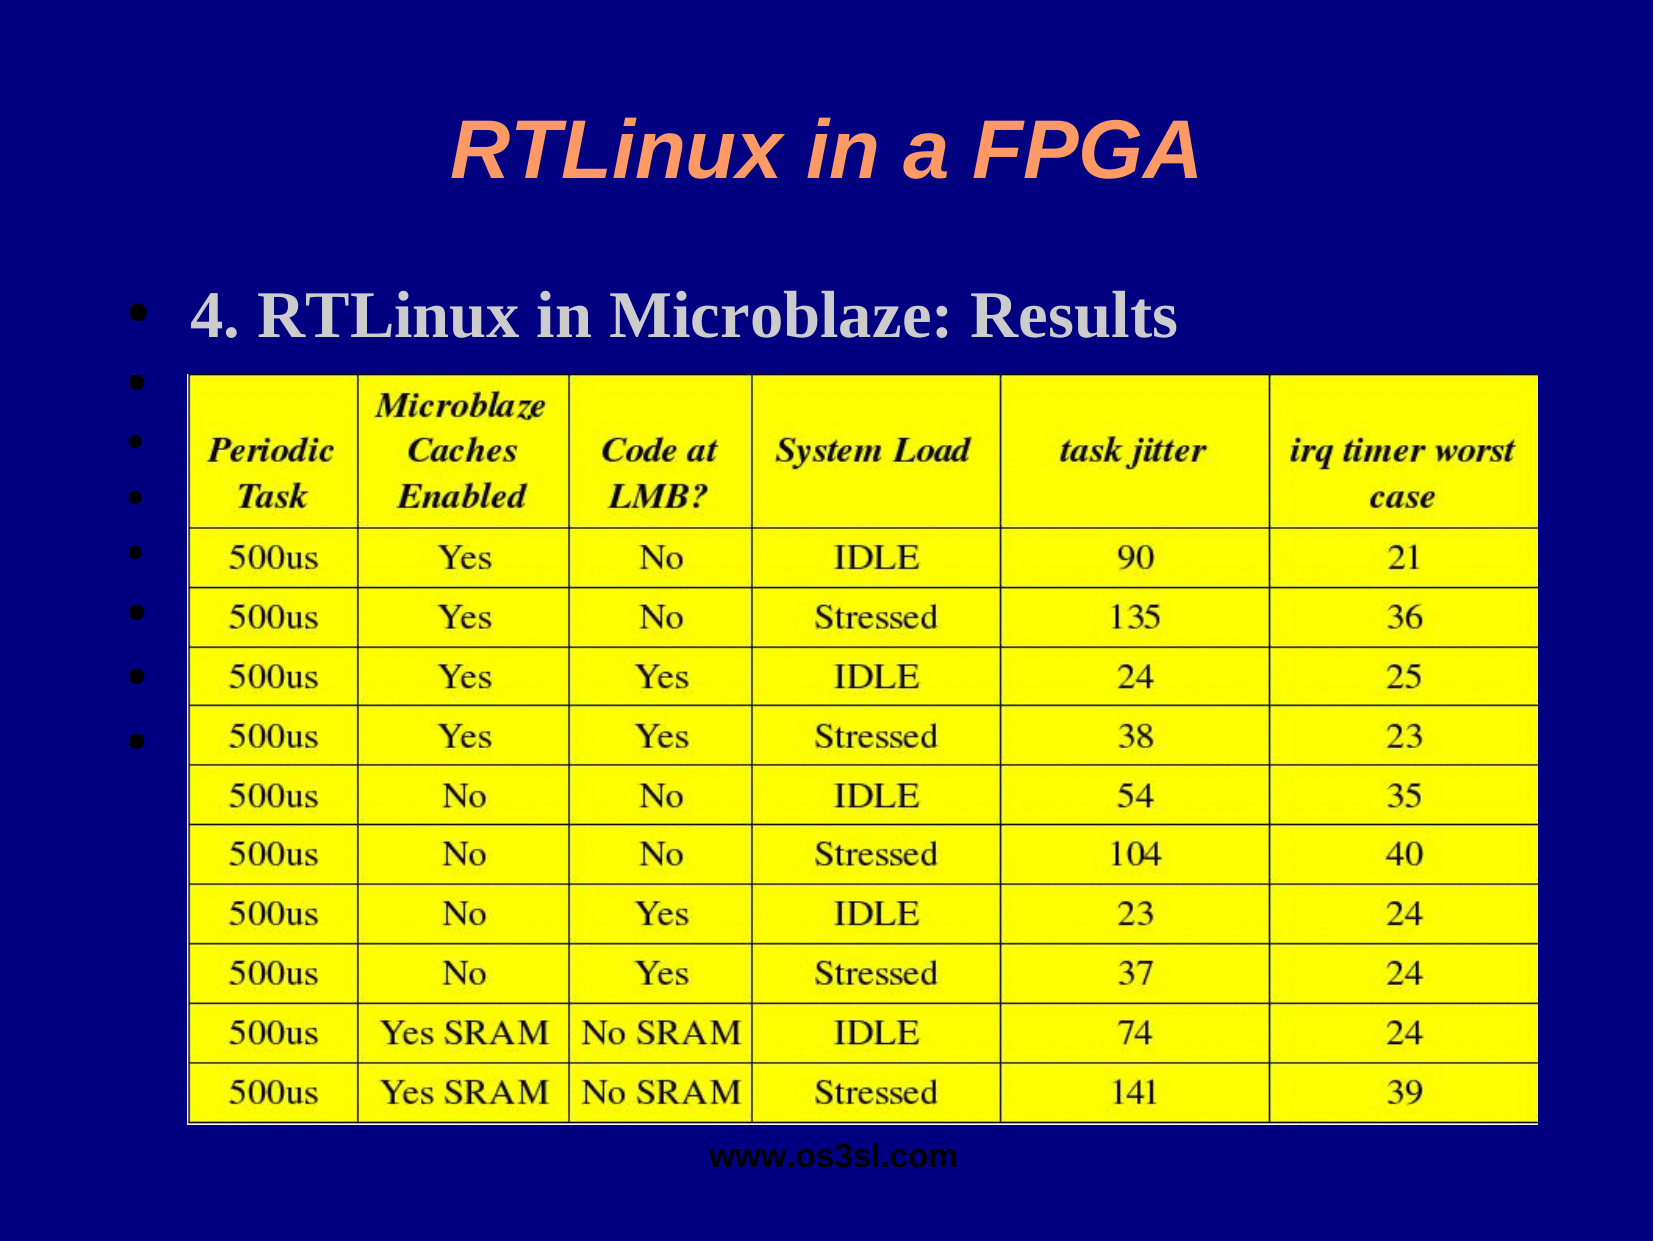

# RTLinux in a FPGA
4. RTLinux in Microblaze: Results
www.os3sl.com